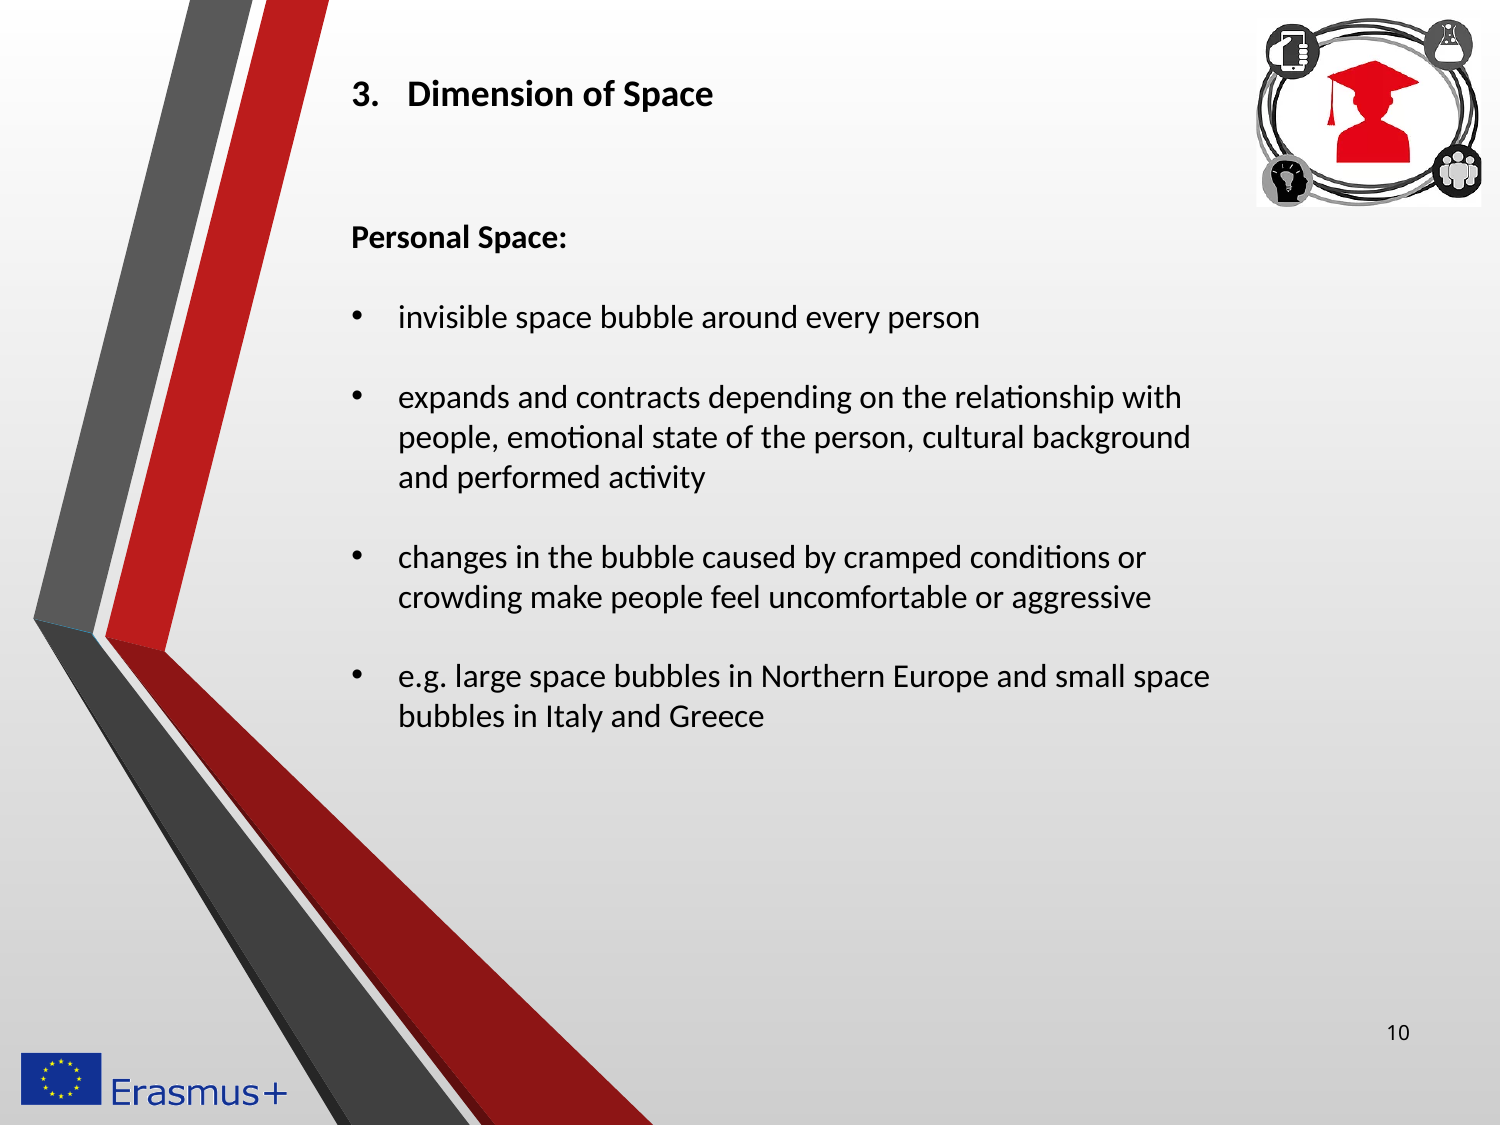

Dimension of Space
Personal Space:
invisible space bubble around every person
expands and contracts depending on the relationship with people, emotional state of the person, cultural background and performed activity
changes in the bubble caused by cramped conditions or crowding make people feel uncomfortable or aggressive
e.g. large space bubbles in Northern Europe and small space bubbles in Italy and Greece